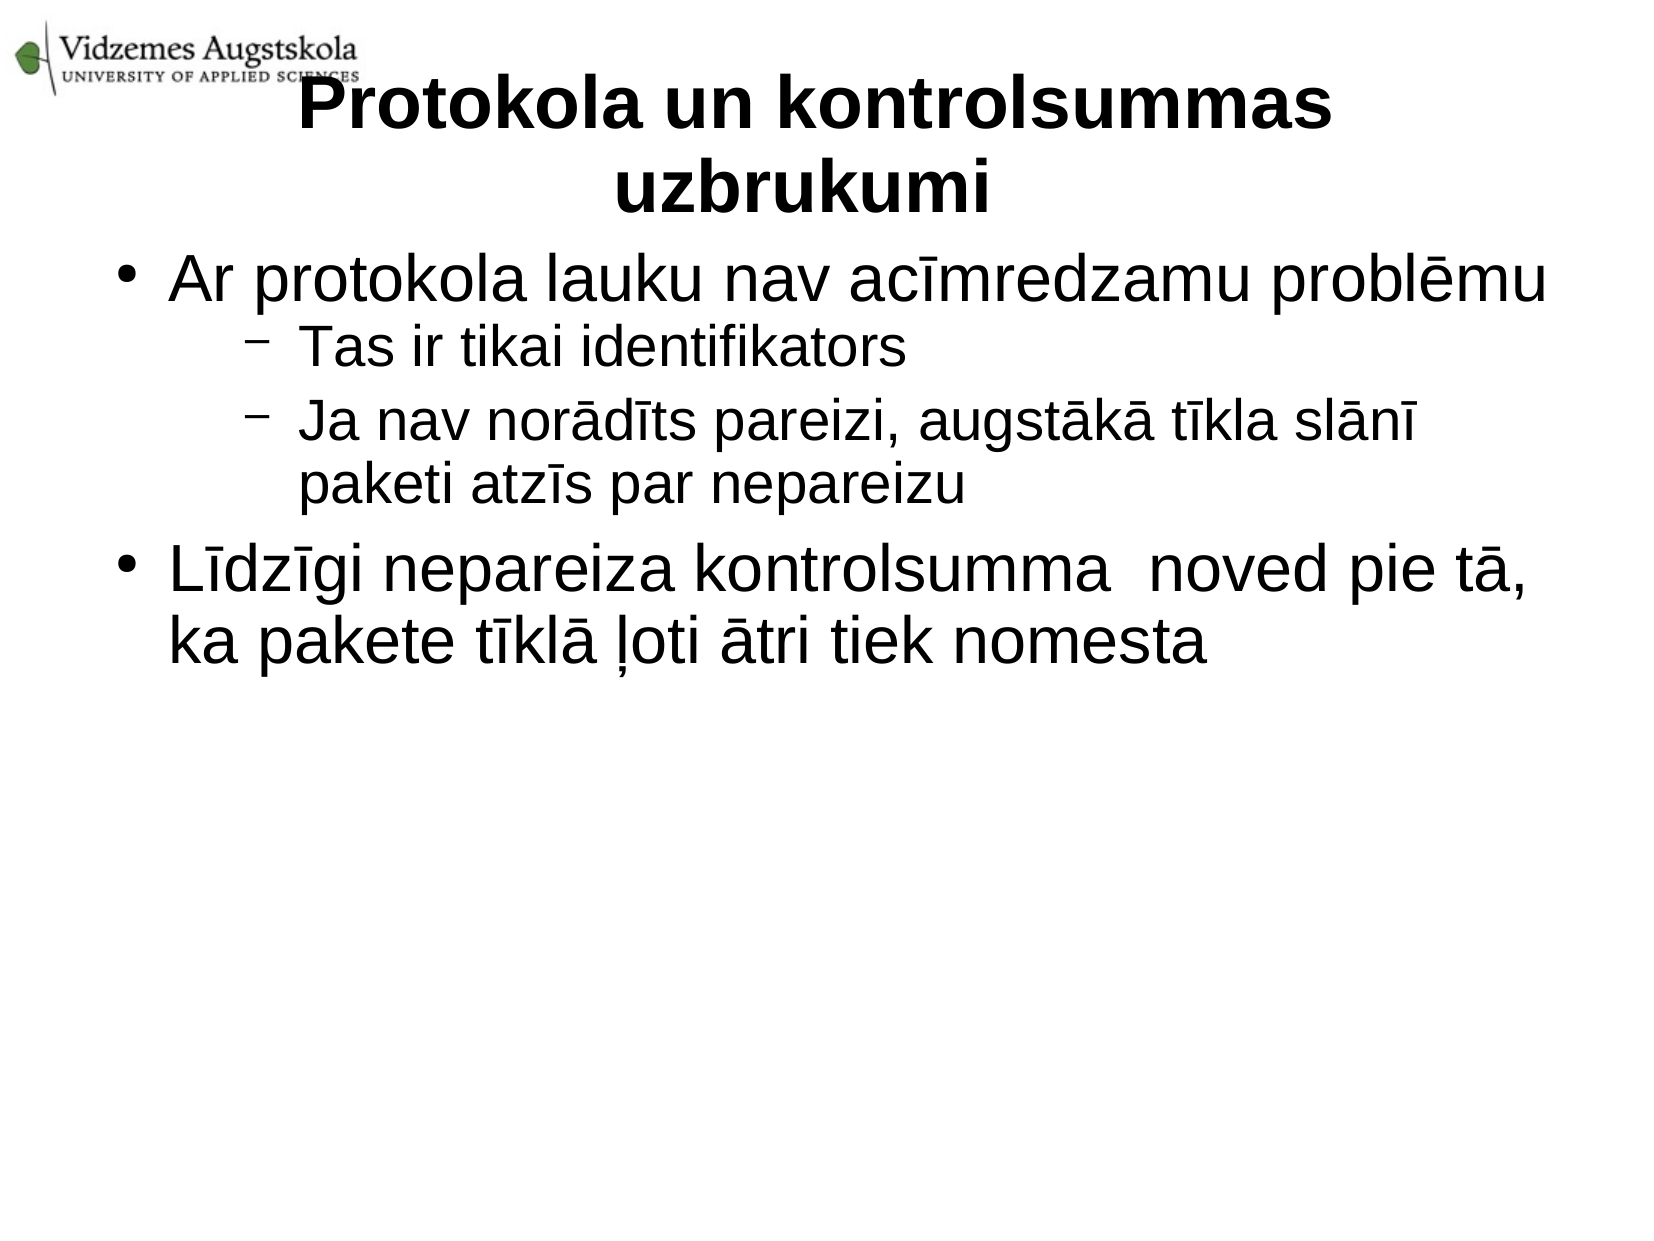

# Protokola un kontrolsummas uzbrukumi
Ar protokola lauku nav acīmredzamu problēmu
Tas ir tikai identifikators
Ja nav norādīts pareizi, augstākā tīkla slānī paketi atzīs par nepareizu
Līdzīgi nepareiza kontrolsumma noved pie tā, ka pakete tīklā ļoti ātri tiek nomesta